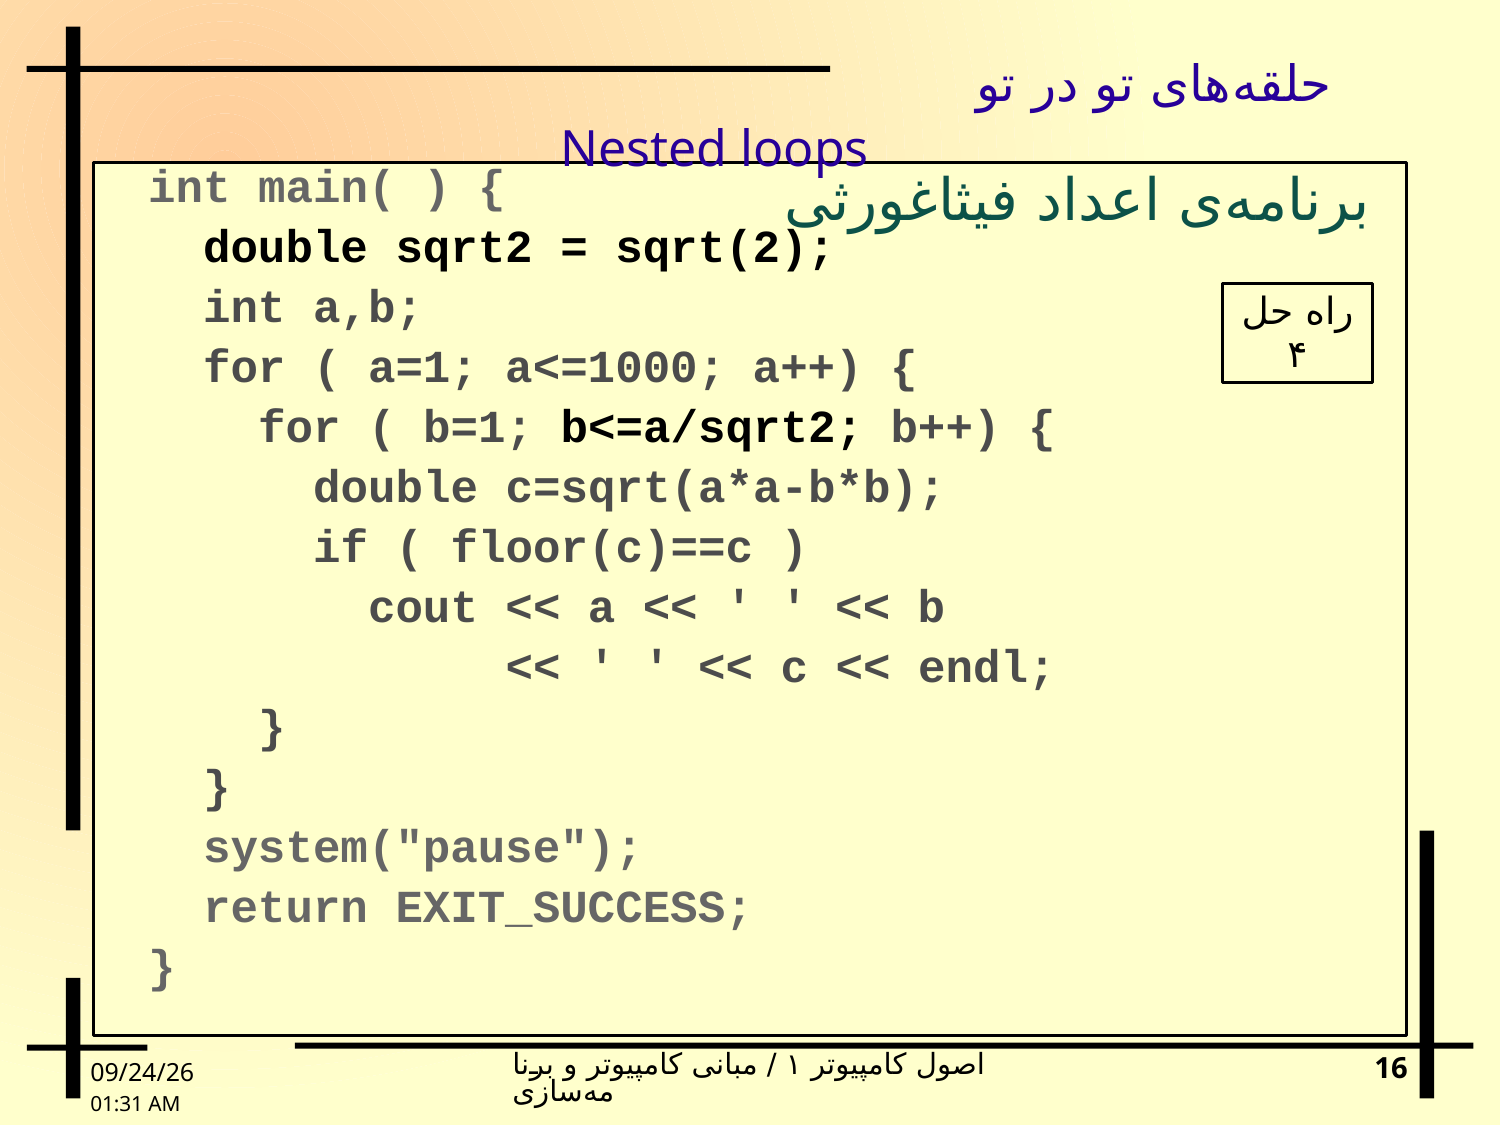

حلقه‌‌های تو در تو Nested loops
# int main( ) {
 double sqrt2 = sqrt(2);
 int a,b;
 for ( a=1; a<=1000; a++) {
 for ( b=1; b<=a/sqrt2; b++) {
 double c=sqrt(a*a-b*b);
 if ( floor(c)==c )
 cout << a << ' ' << b
 << ' ' << c << endl;
 }
 }
 system("pause");
 return EXIT_SUCCESS;
}
برنامه‌ی اعداد فیثاغورثی
راه حل ۴
اصول کامپیوتر ۱ / مبانی کامپیوتر و برنامه‌سازی
16